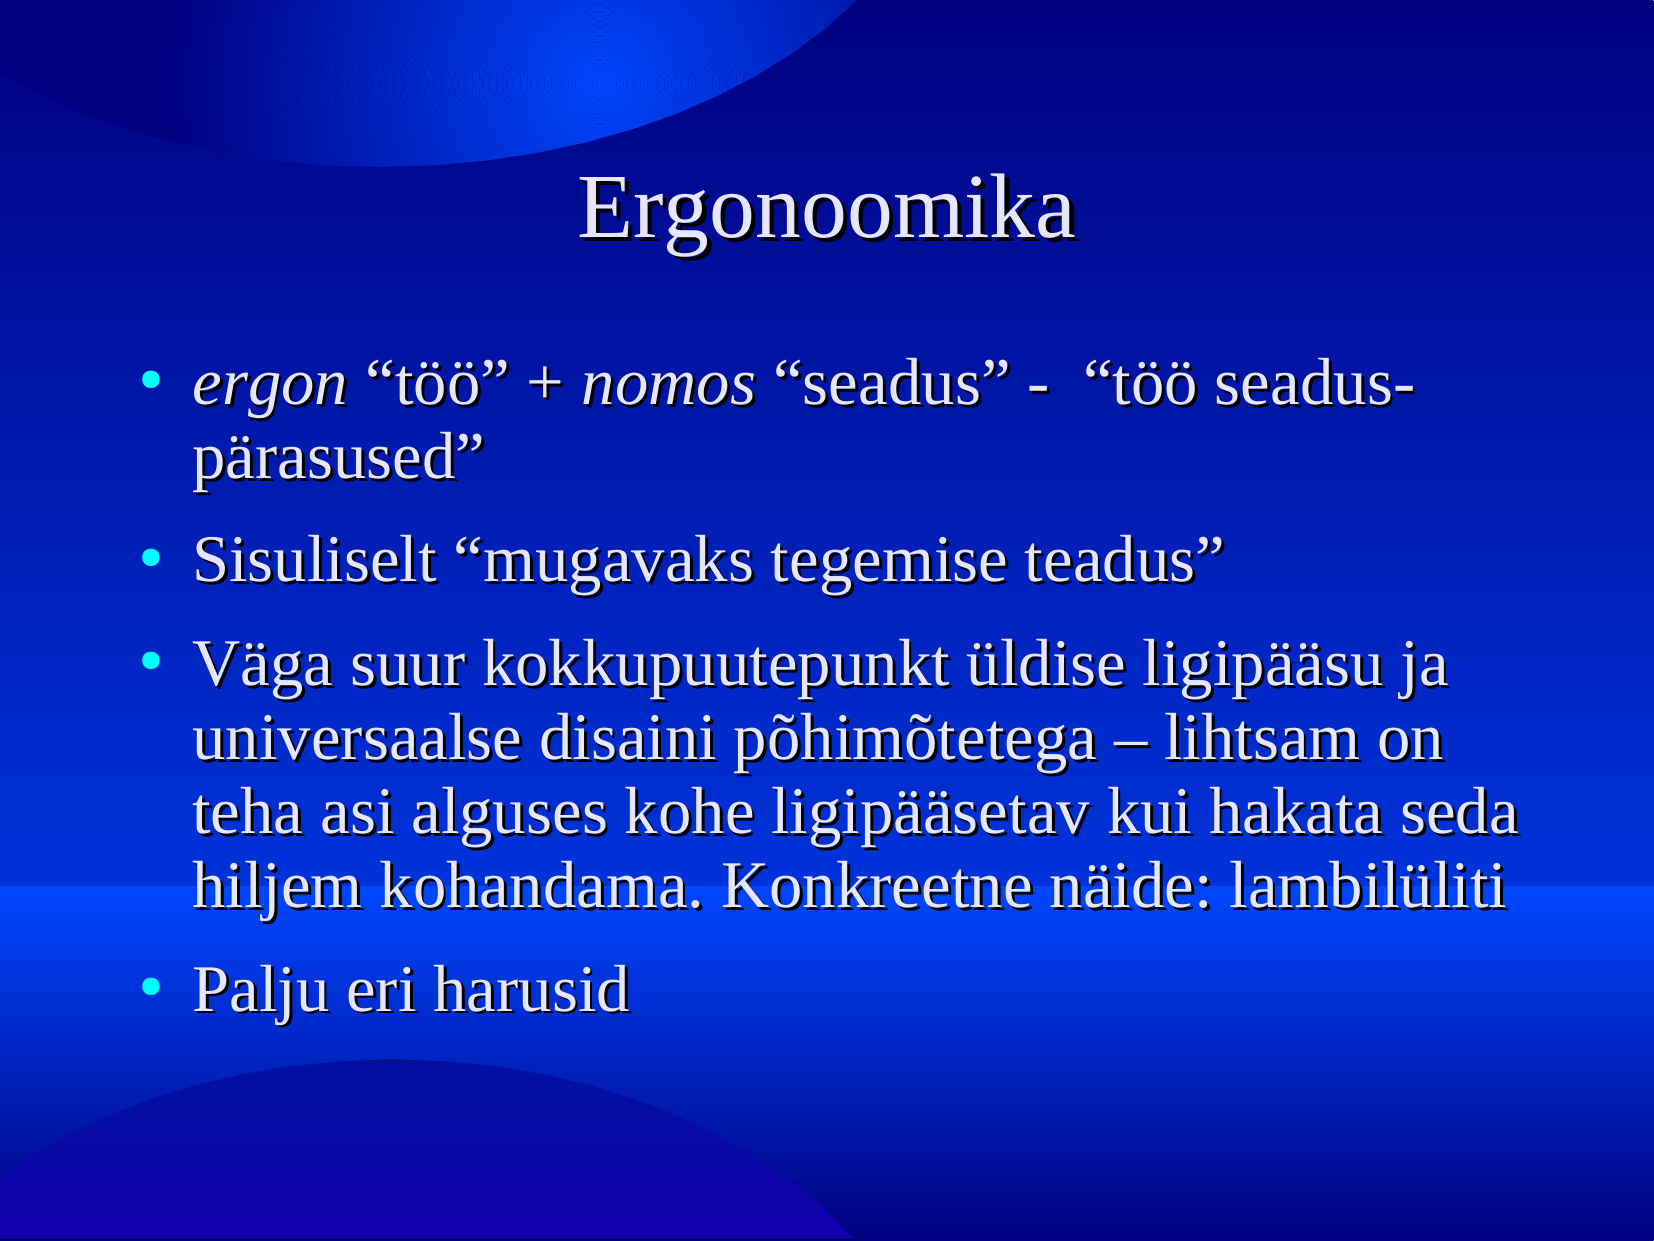

# Ergonoomika
ergon “töö” + nomos “seadus” - “töö seadus-pärasused”
Sisuliselt “mugavaks tegemise teadus”
Väga suur kokkupuutepunkt üldise ligipääsu ja universaalse disaini põhimõtetega – lihtsam on teha asi alguses kohe ligipääsetav kui hakata seda hiljem kohandama. Konkreetne näide: lambilüliti
Palju eri harusid